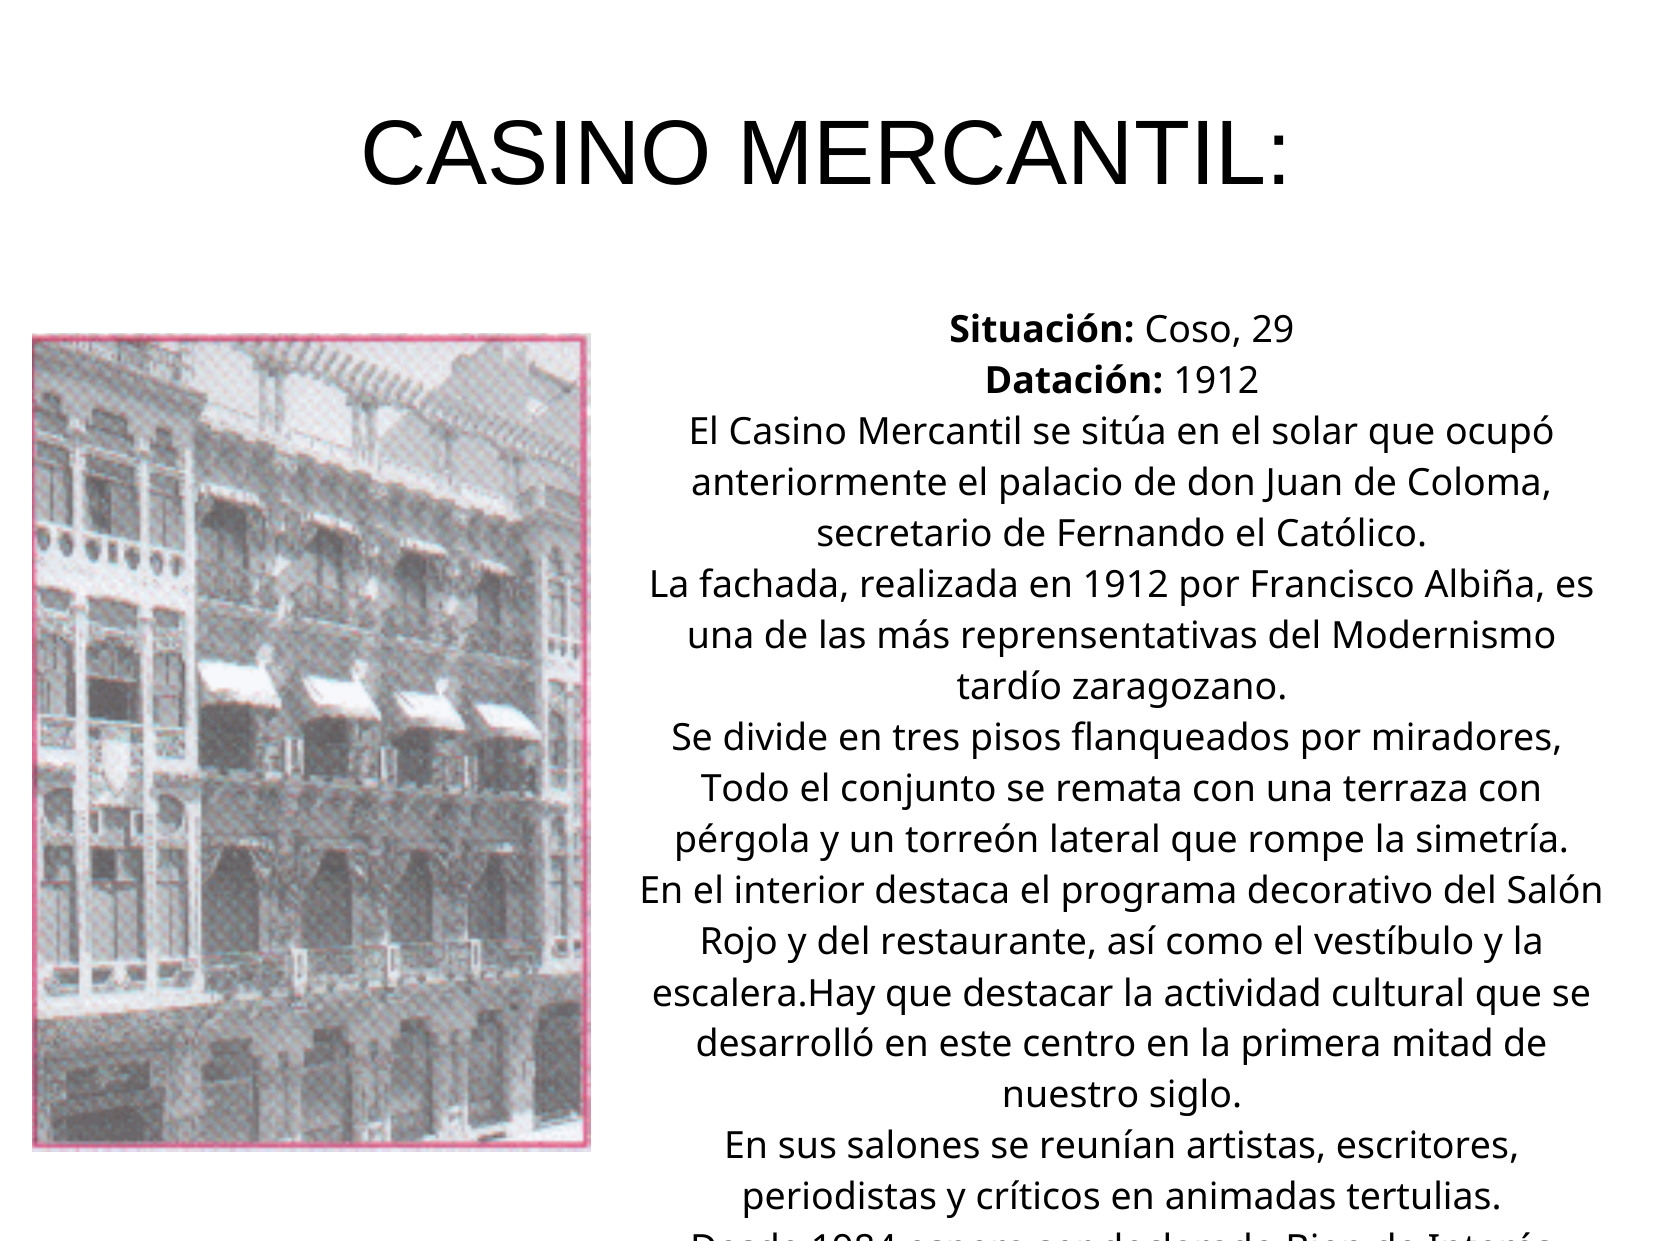

# CASINO MERCANTIL:
Situación: Coso, 29
Datación: 1912
El Casino Mercantil se sitúa en el solar que ocupó anteriormente el palacio de don Juan de Coloma, secretario de Fernando el Católico.
La fachada, realizada en 1912 por Francisco Albiña, es una de las más reprensentativas del Modernismo tardío zaragozano.
Se divide en tres pisos flanqueados por miradores,
Todo el conjunto se remata con una terraza con pérgola y un torreón lateral que rompe la simetría.
En el interior destaca el programa decorativo del Salón Rojo y del restaurante, así como el vestíbulo y la escalera.Hay que destacar la actividad cultural que se desarrolló en este centro en la primera mitad de nuestro siglo.
En sus salones se reunían artistas, escritores, periodistas y críticos en animadas tertulias.
Desde 1984 espera ser declarado Bien de Interés Cultural.